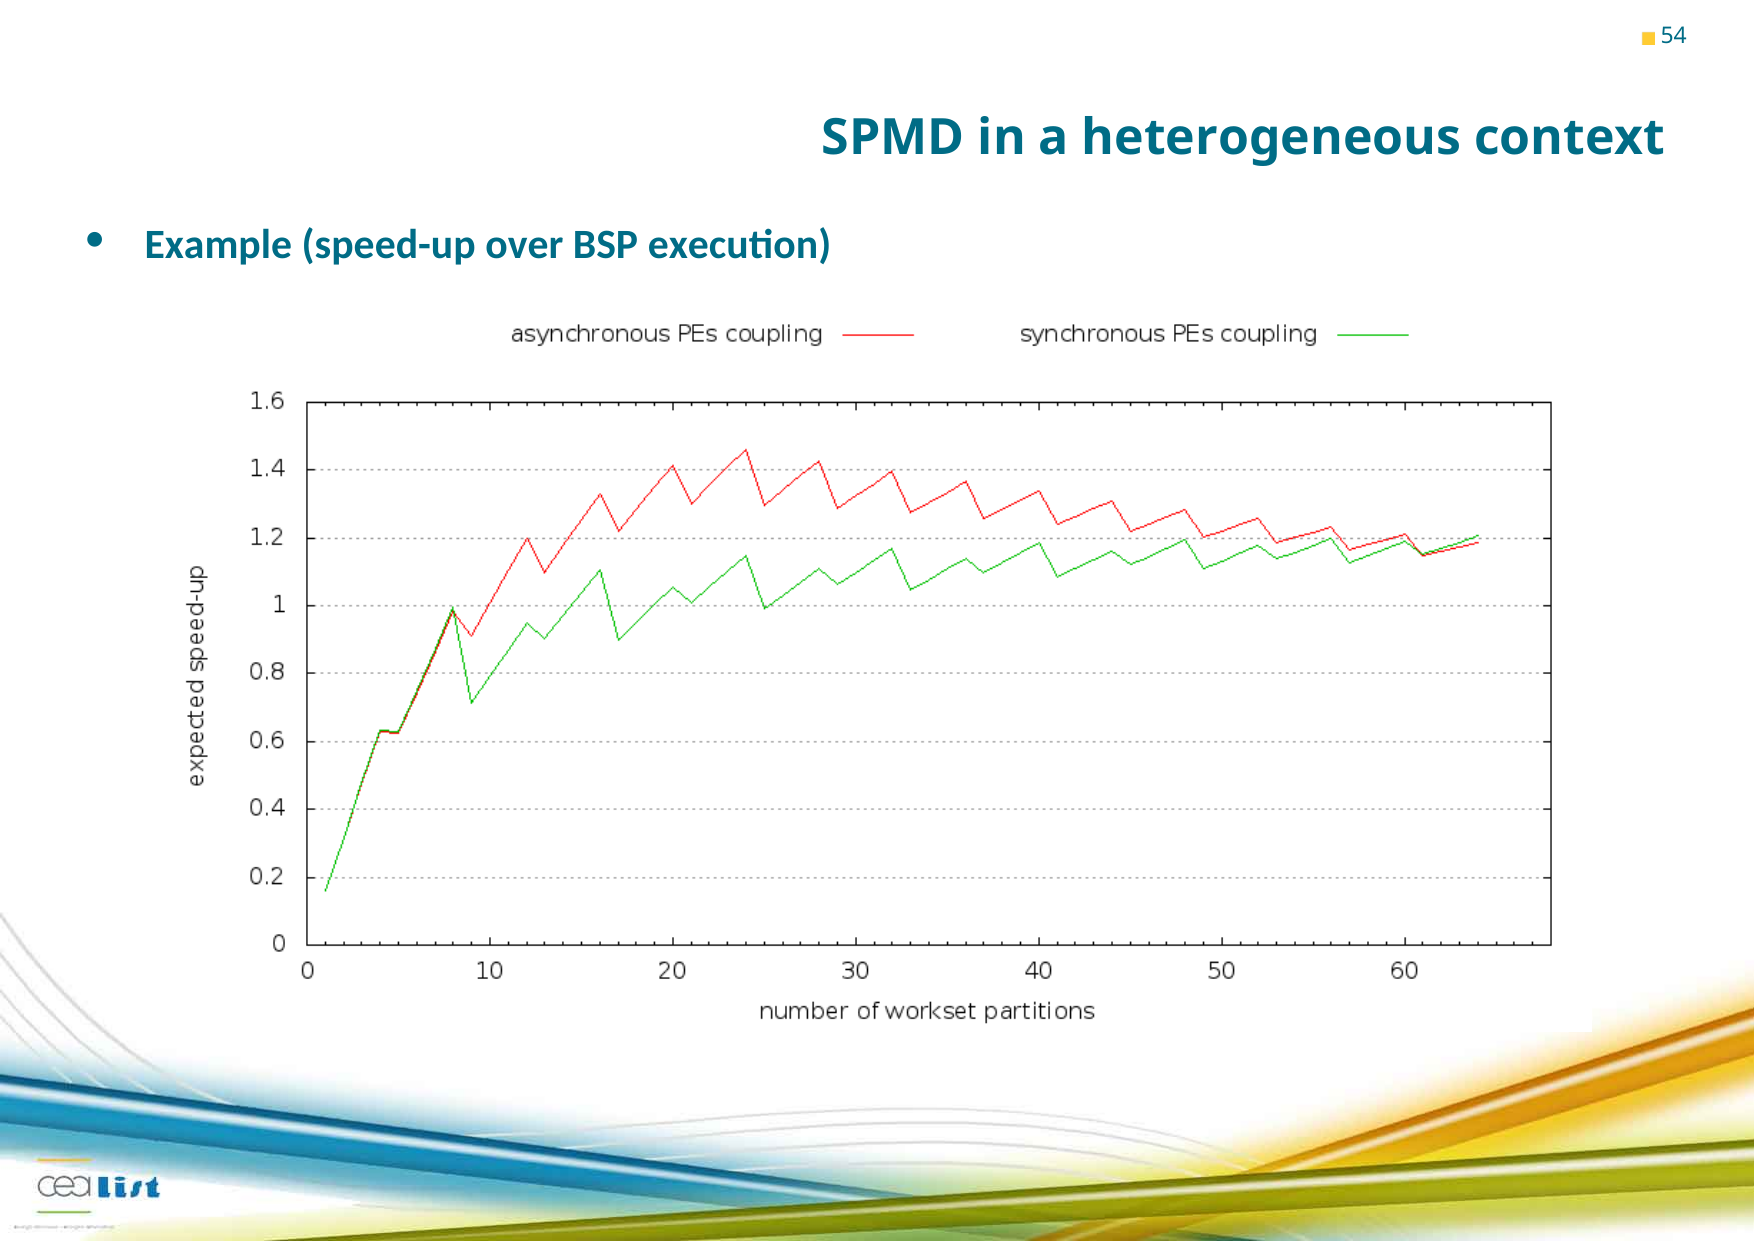

# SPMD in a heterogeneous context
Example (speed-up over BSP execution)